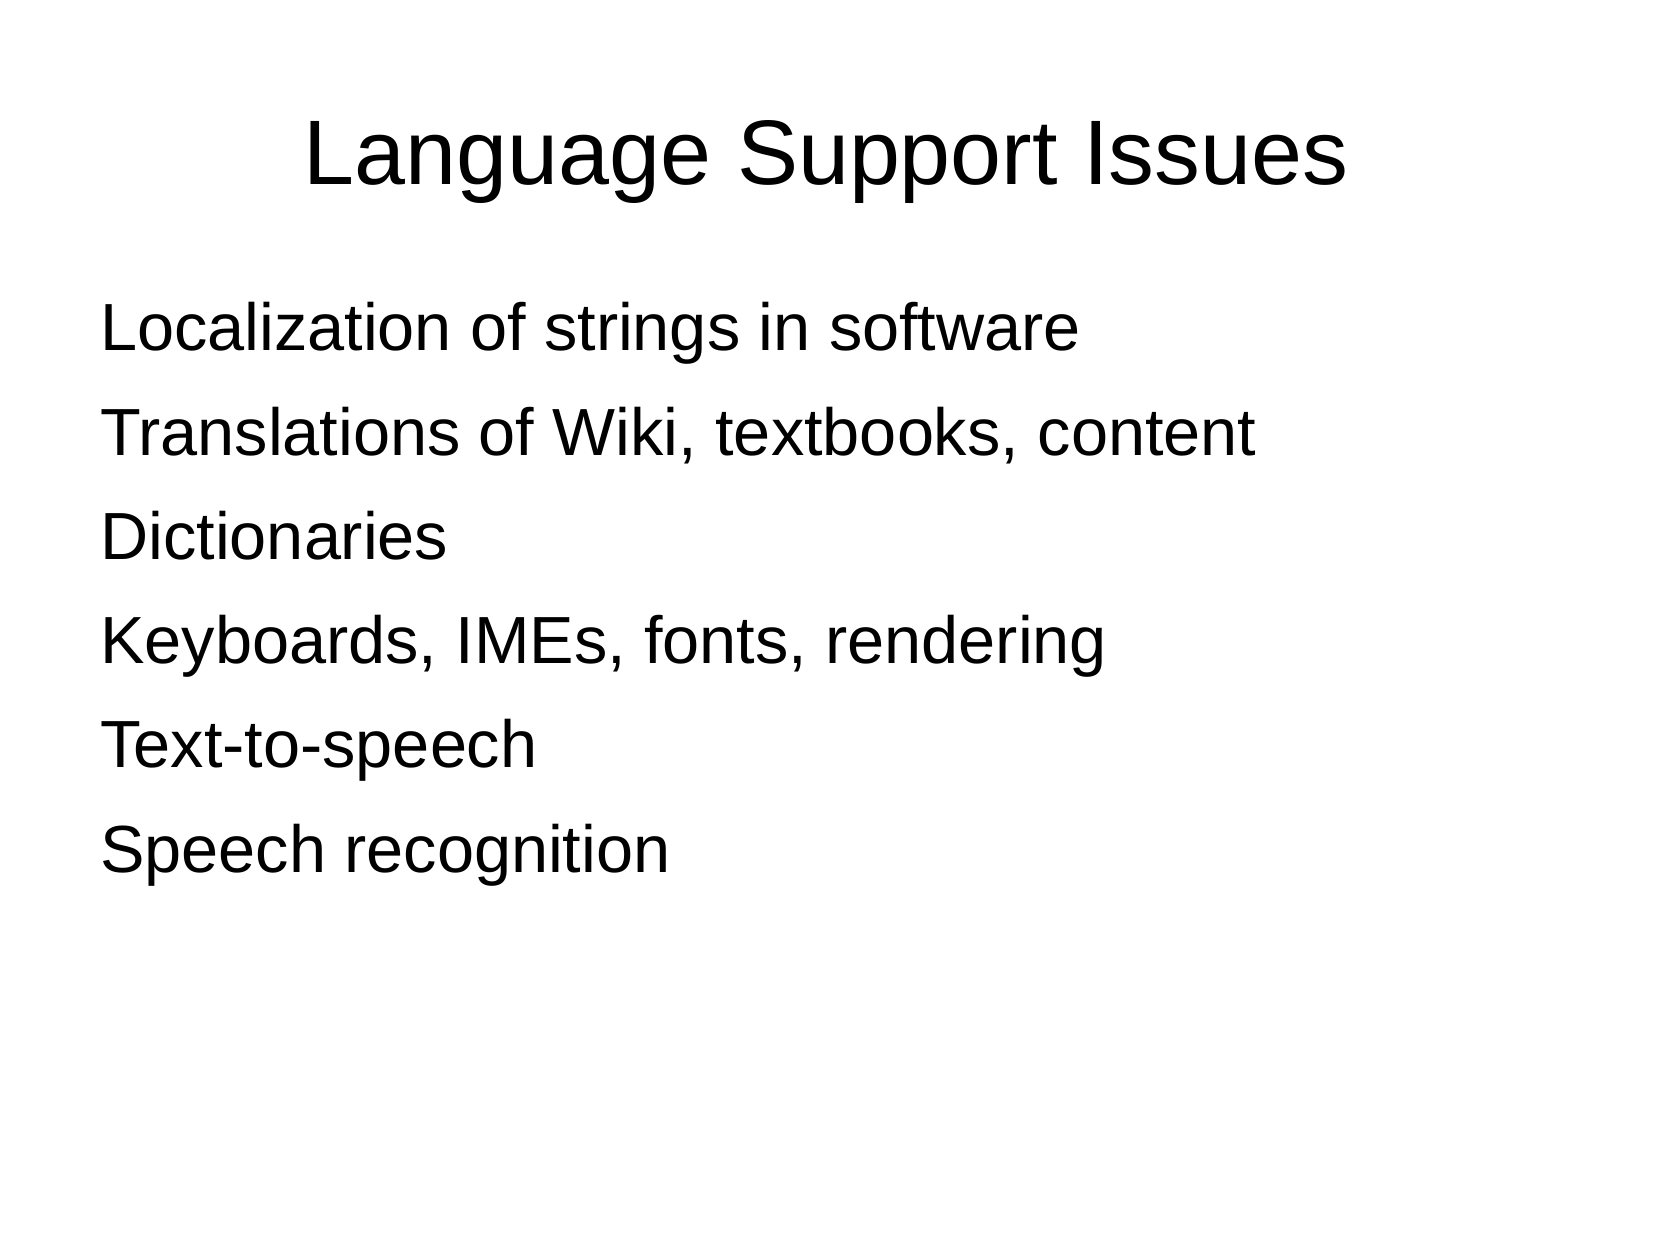

# Language Support Issues
Localization of strings in software
Translations of Wiki, textbooks, content
Dictionaries
Keyboards, IMEs, fonts, rendering
Text-to-speech
Speech recognition